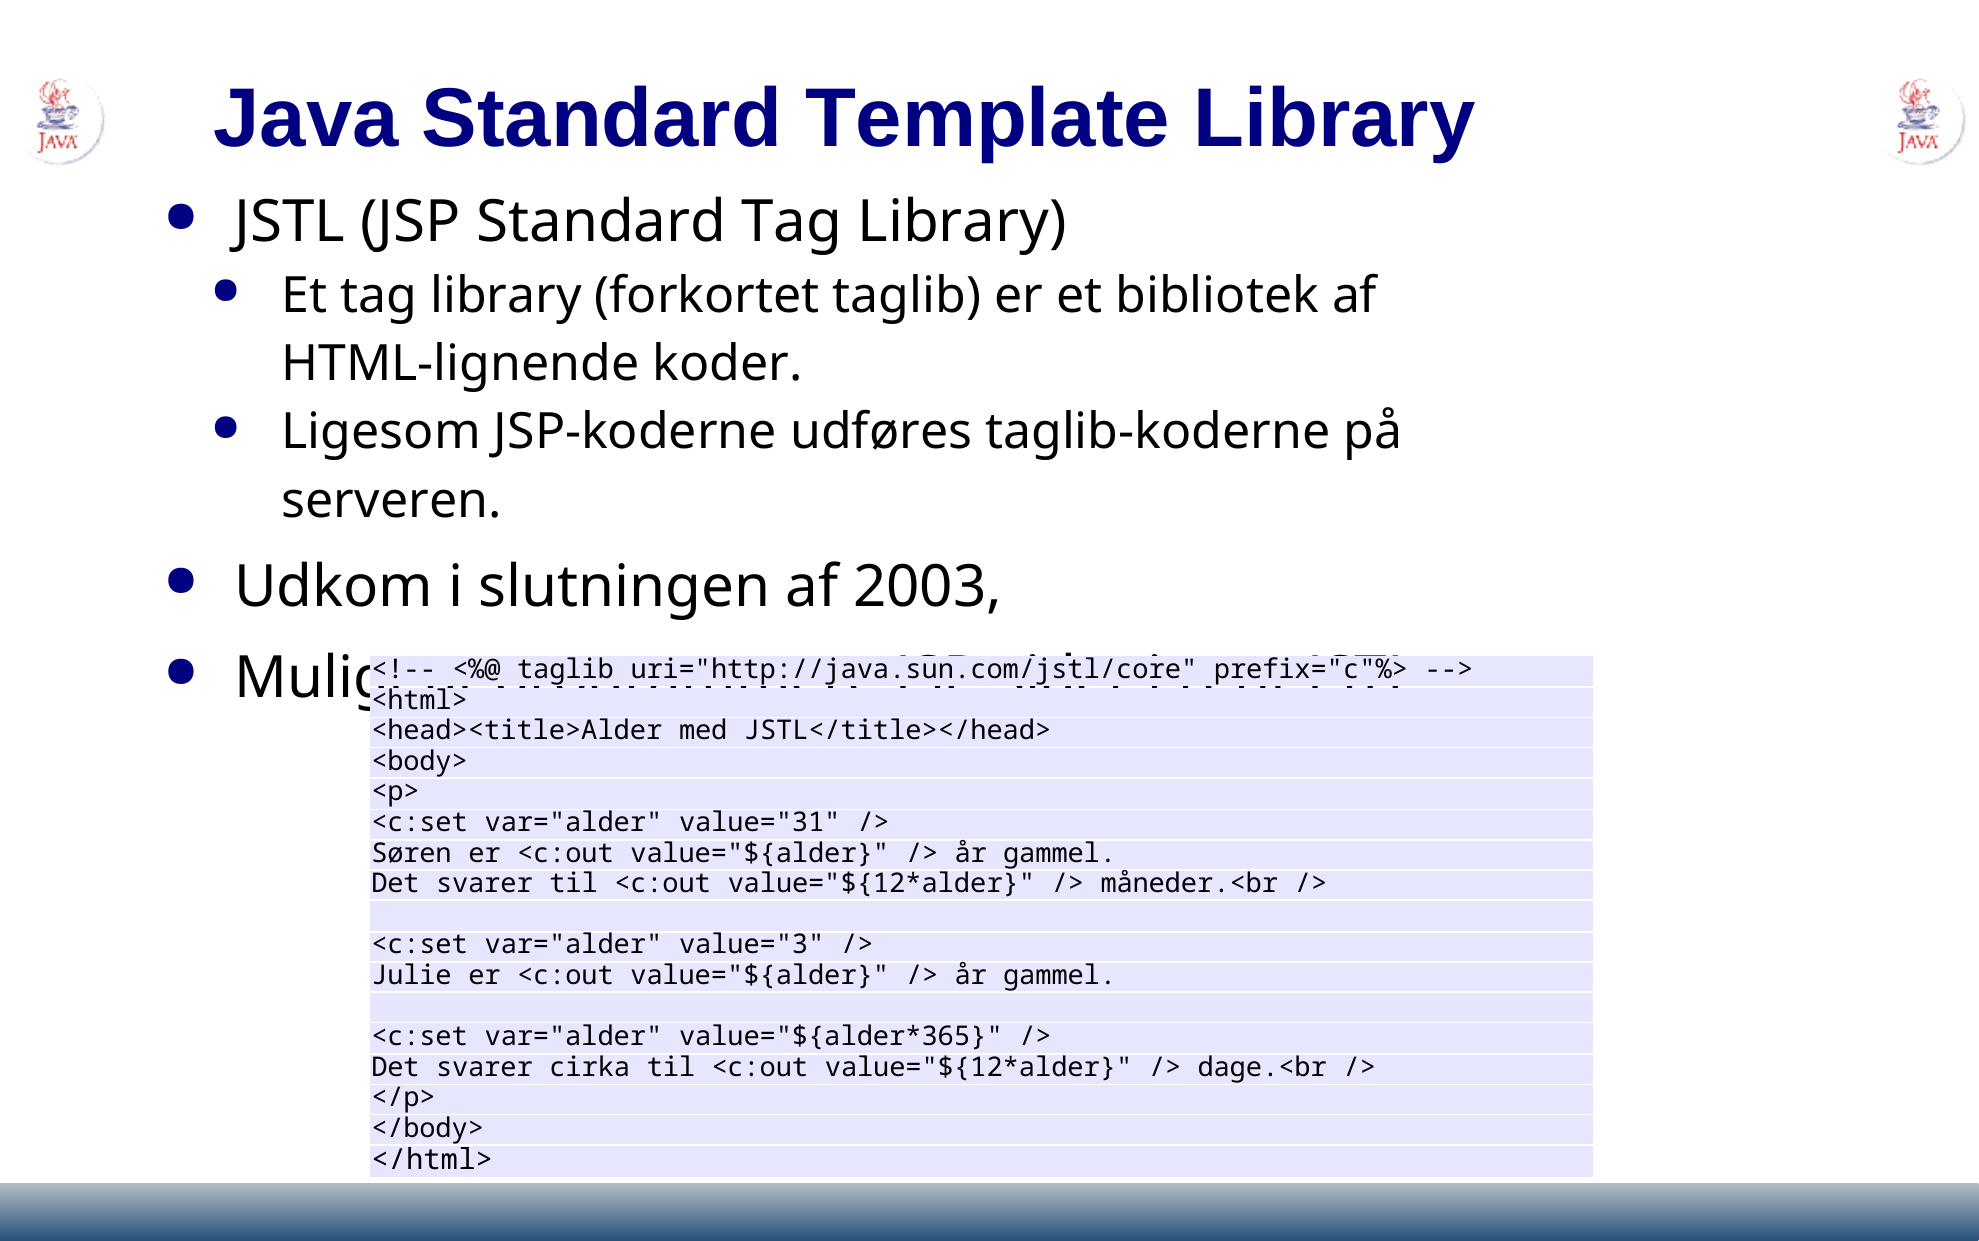

# Java Standard Template Library
JSTL (JSP Standard Tag Library)
Et tag library (forkortet taglib) er et bibliotek af HTML-lignende koder.
Ligesom JSP-koderne udføres taglib-koderne på serveren.
Udkom i slutningen af 2003,
Muligt at programmere JSP-sider i rent JSTL